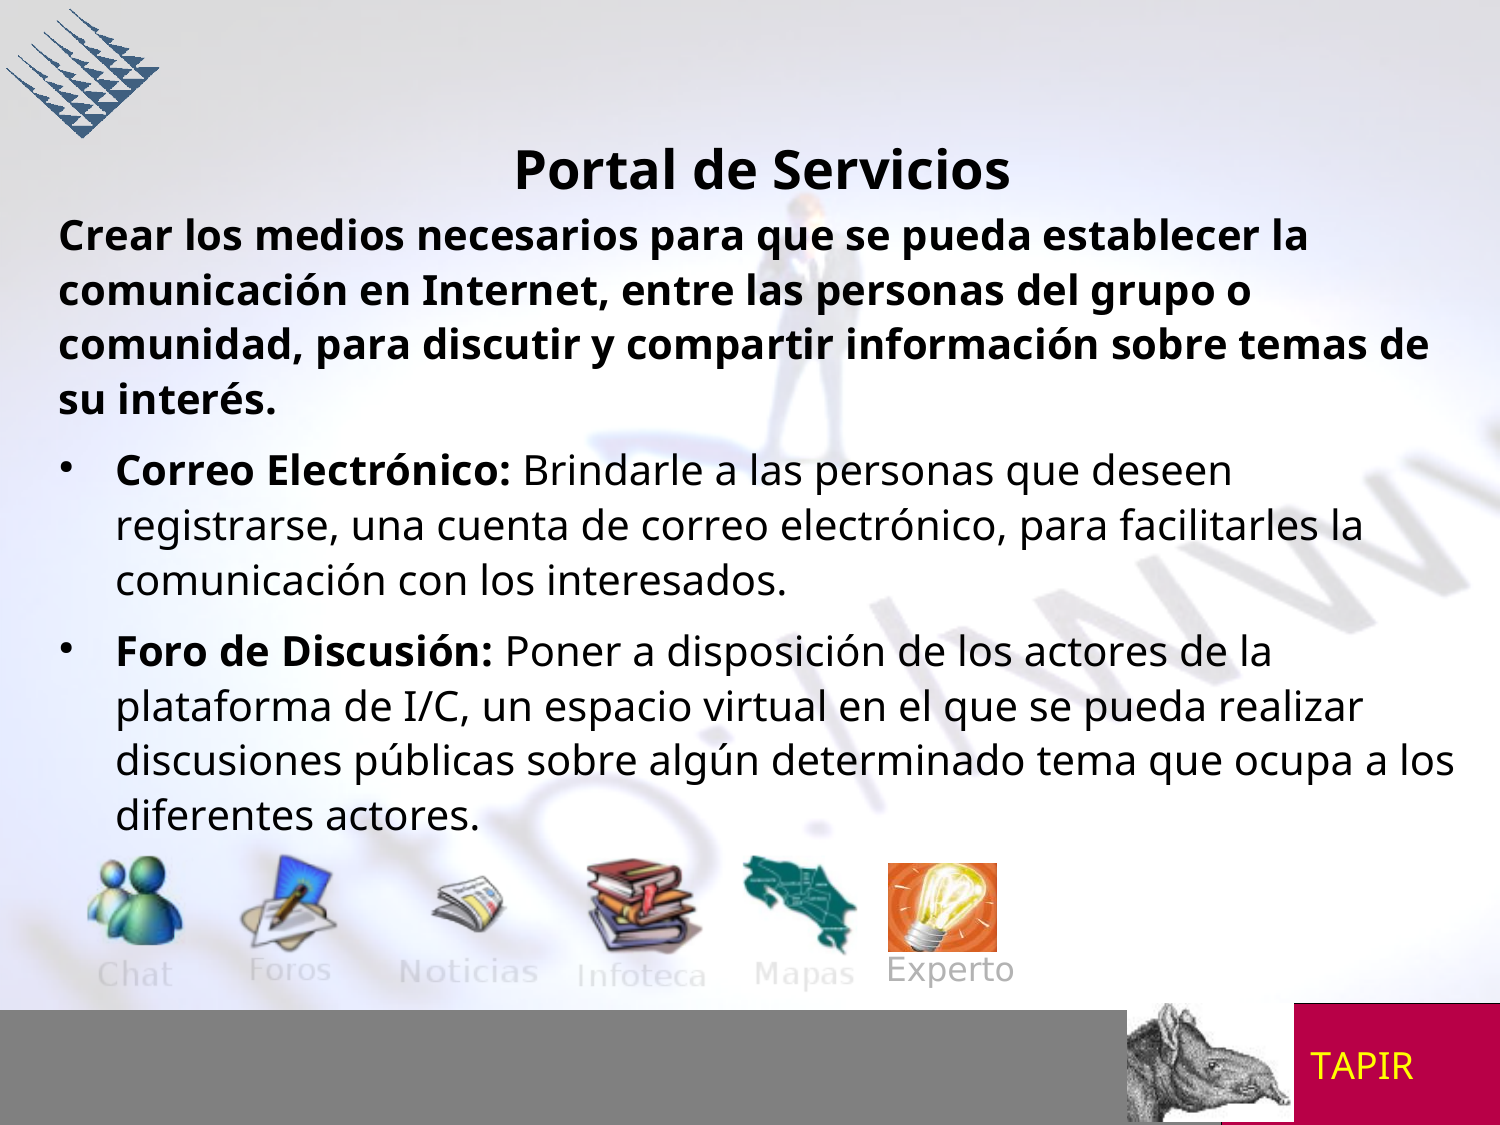

# Portal de Servicios
Crear los medios necesarios para que se pueda establecer la comunicación en Internet, entre las personas del grupo o comunidad, para discutir y compartir información sobre temas de su interés.
Correo Electrónico: Brindarle a las personas que deseen registrarse, una cuenta de correo electrónico, para facilitarles la comunicación con los interesados.
Foro de Discusión: Poner a disposición de los actores de la plataforma de I/C, un espacio virtual en el que se pueda realizar discusiones públicas sobre algún determinado tema que ocupa a los diferentes actores.
Experto
TAPIR